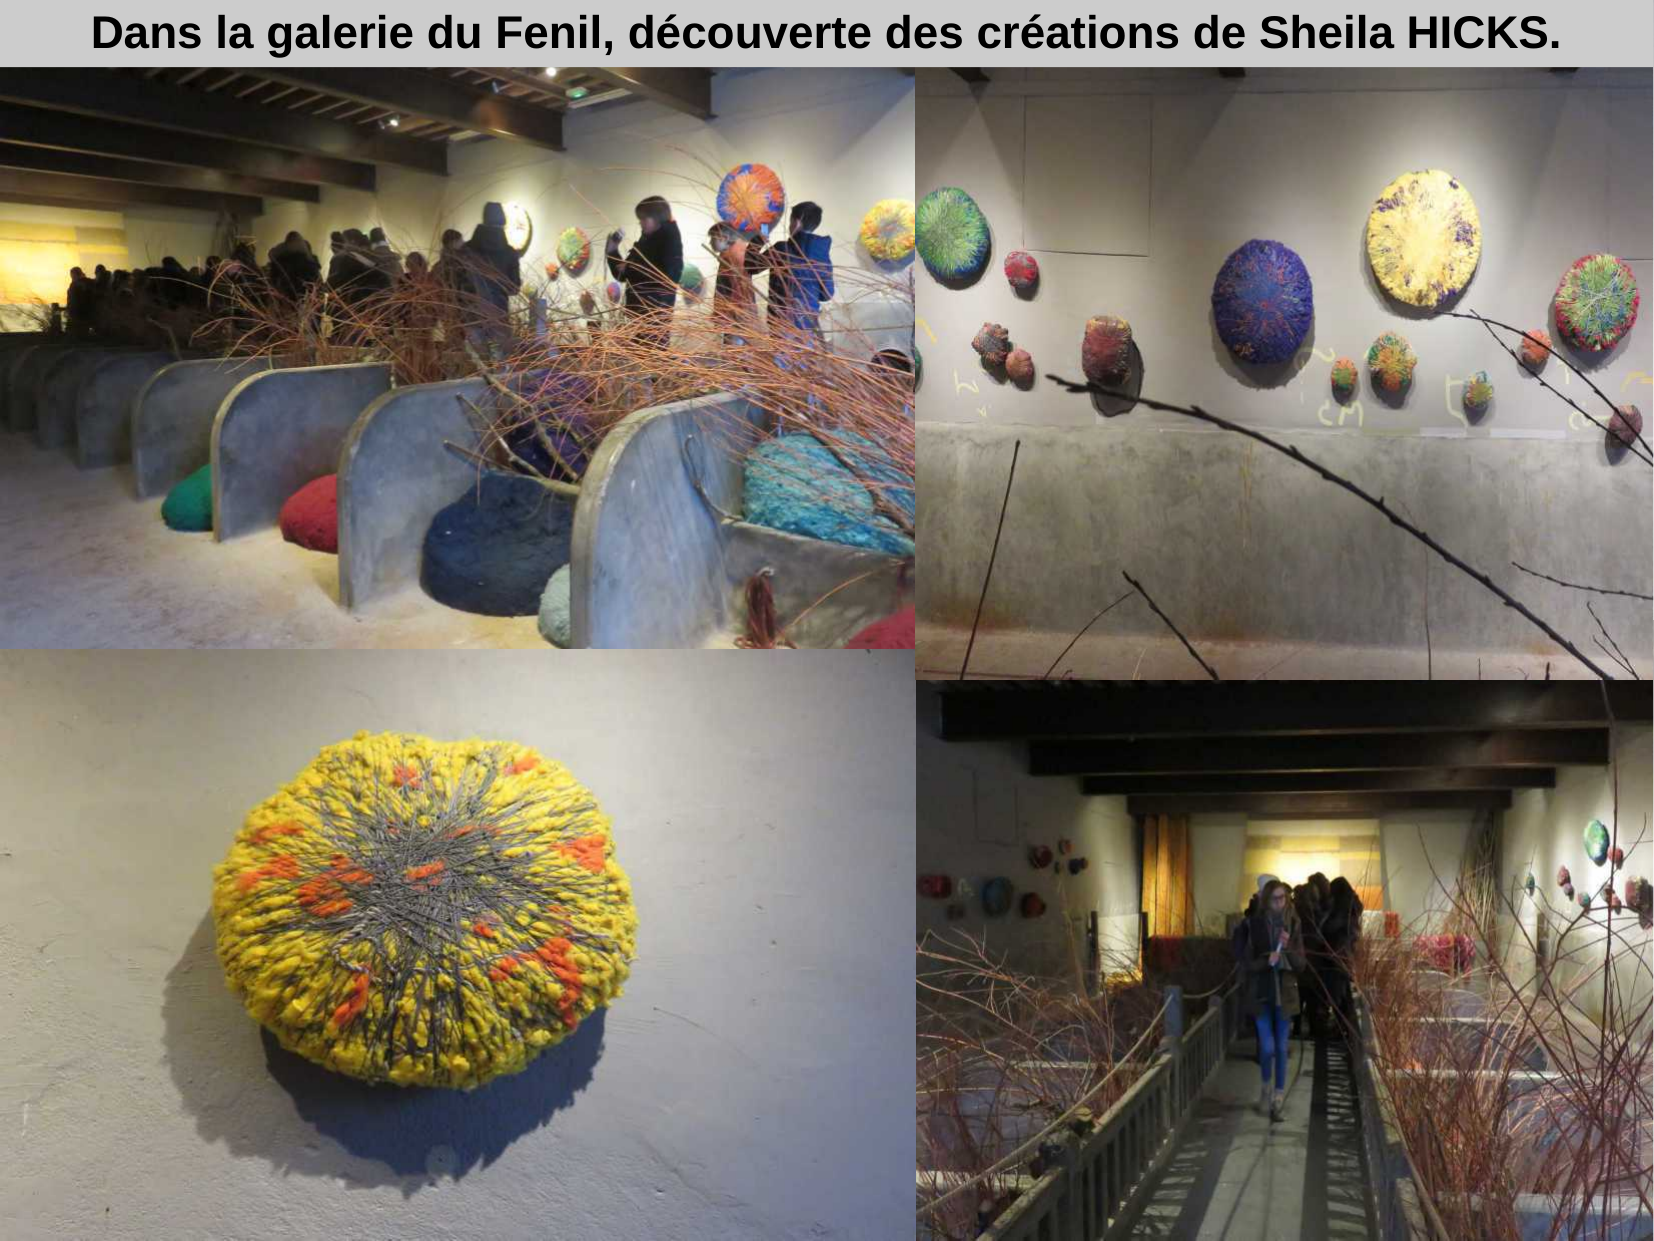

Dans la galerie du Fenil, découverte des créations de Sheila HICKS.